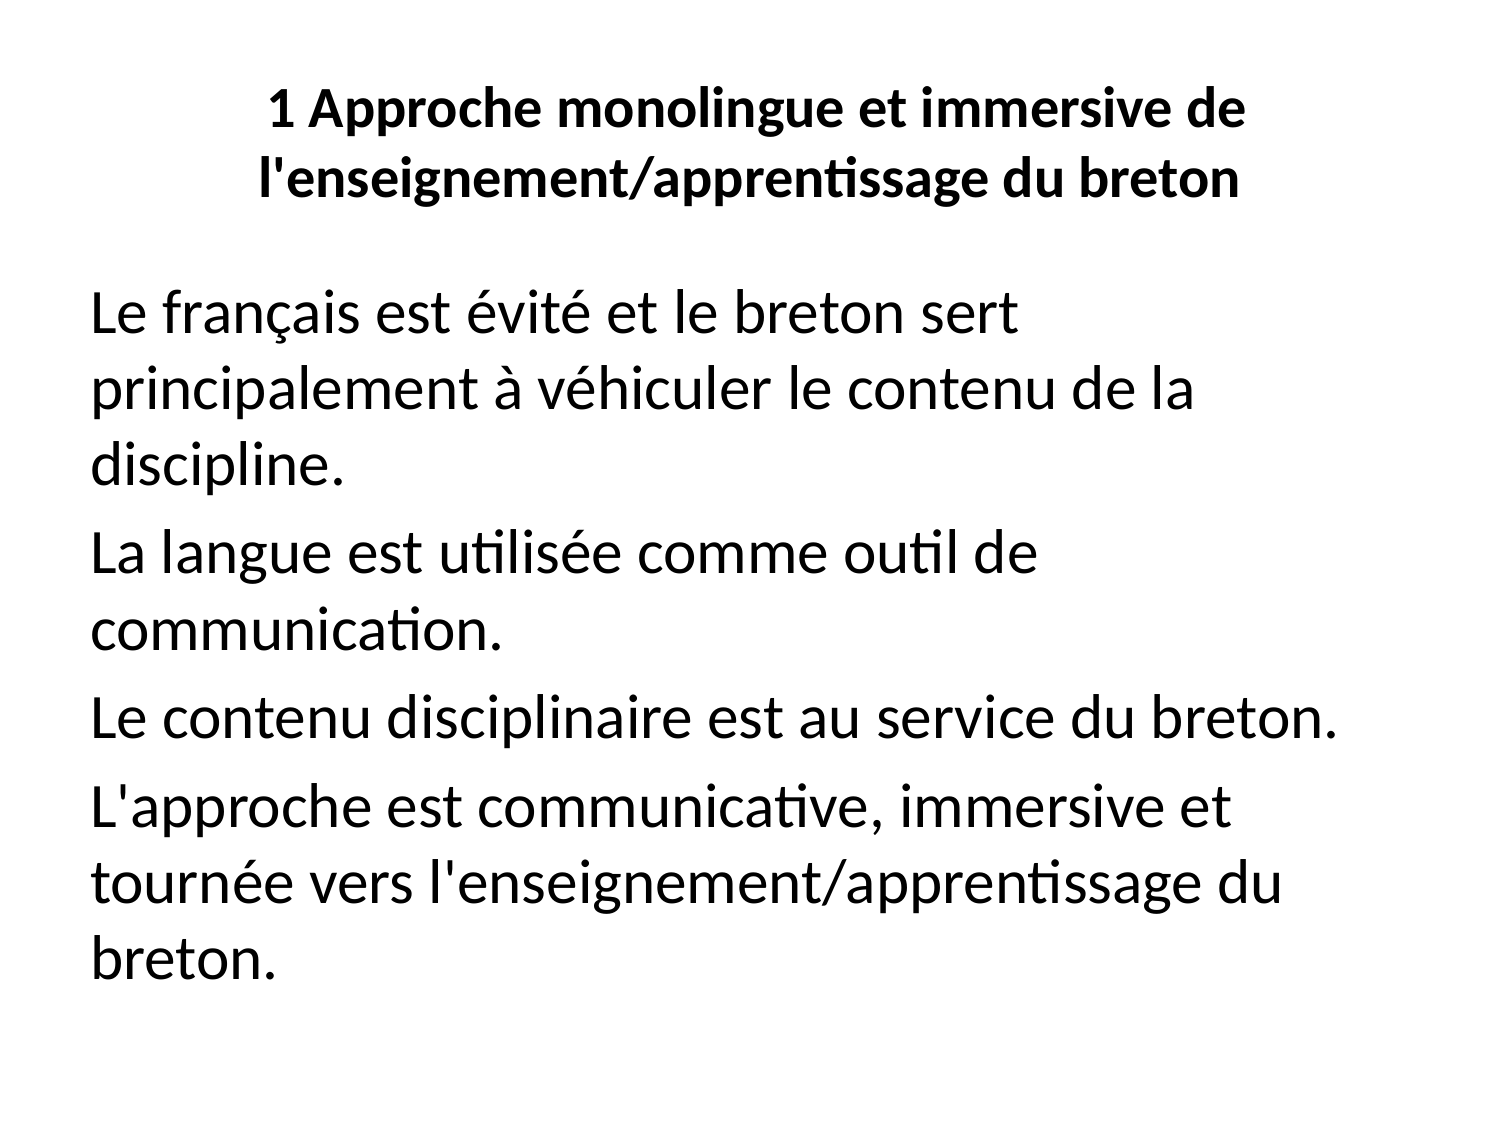

# 1 Approche monolingue et immersive de l'enseignement/apprentissage du breton
Le français est évité et le breton sert principalement à véhiculer le contenu de la discipline.
La langue est utilisée comme outil de communication.
Le contenu disciplinaire est au service du breton.
L'approche est communicative, immersive et tournée vers l'enseignement/apprentissage du breton.